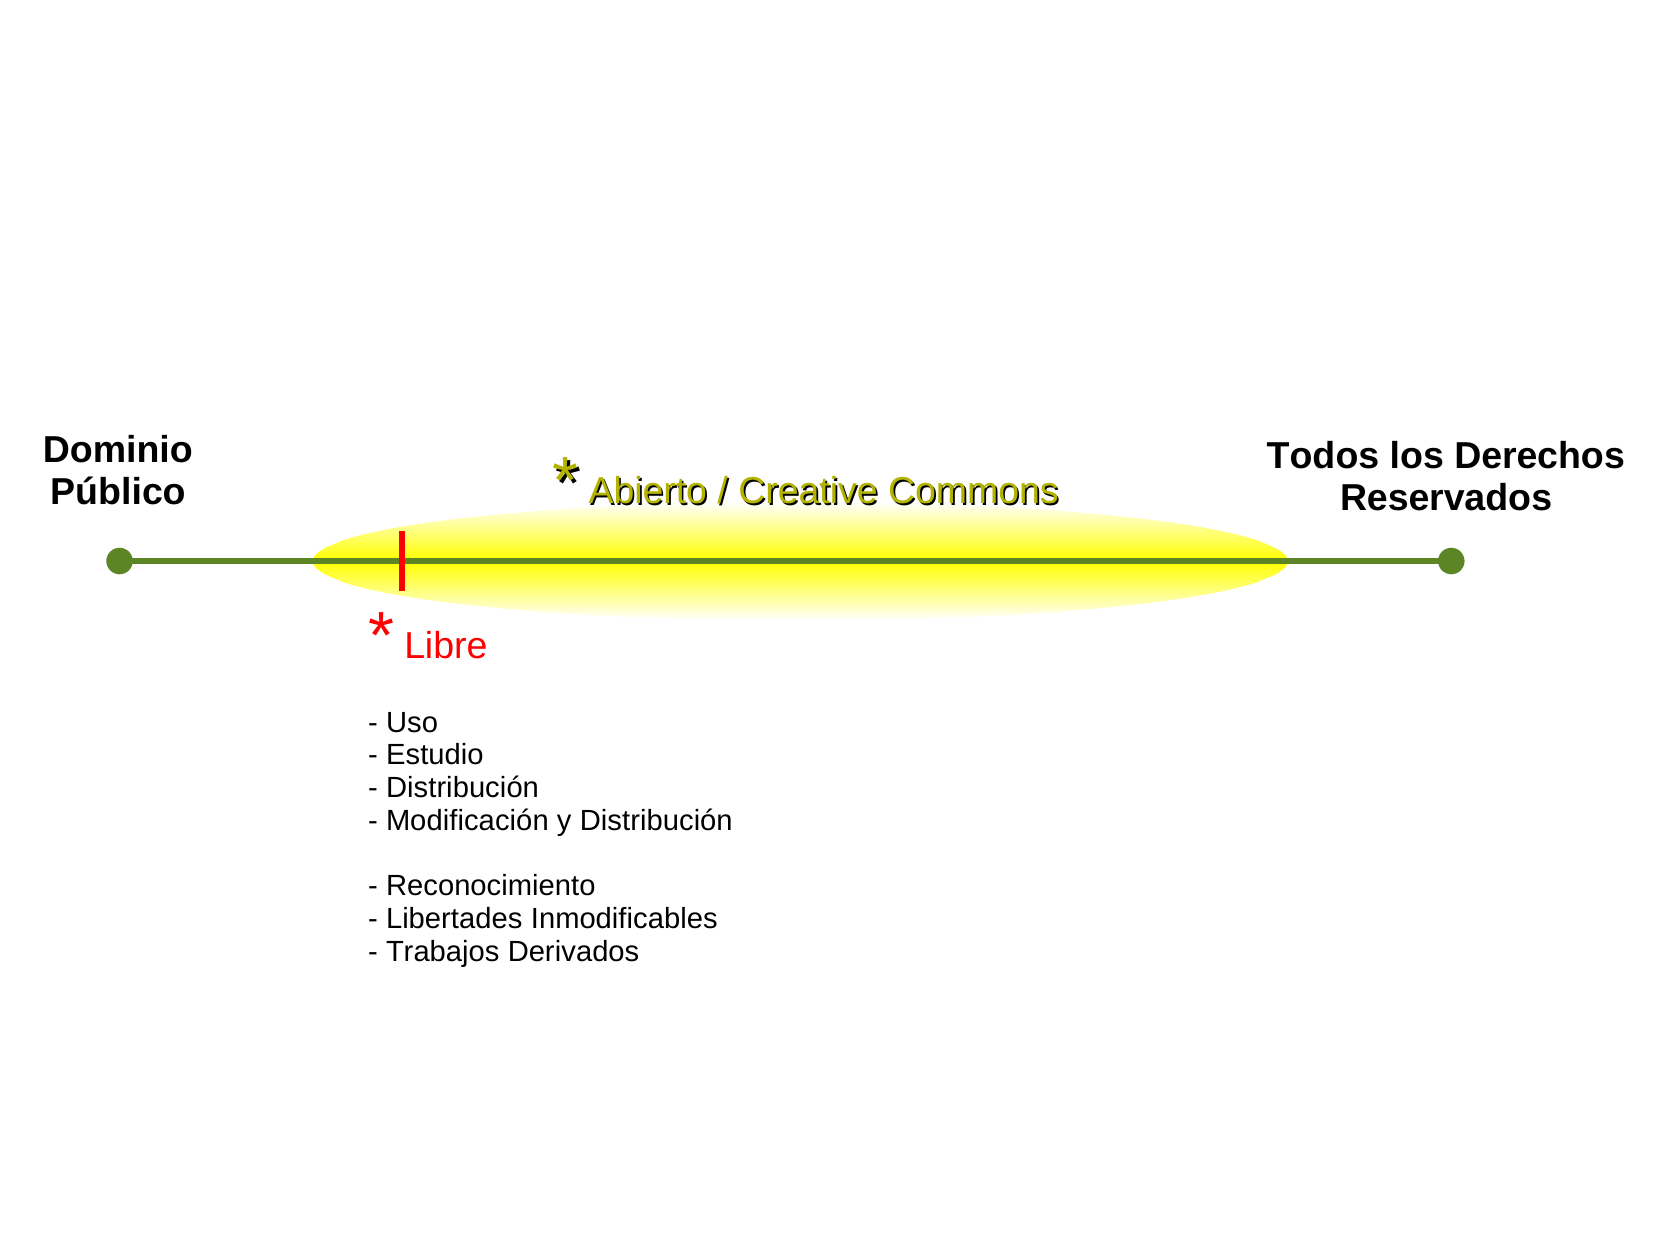

Dominio
Público
Todos los Derechos
Reservados
* Abierto / Creative Commons
* Libre
- Uso
- Estudio
- Distribución
- Modificación y Distribución
- Reconocimiento
- Libertades Inmodificables
- Trabajos Derivados